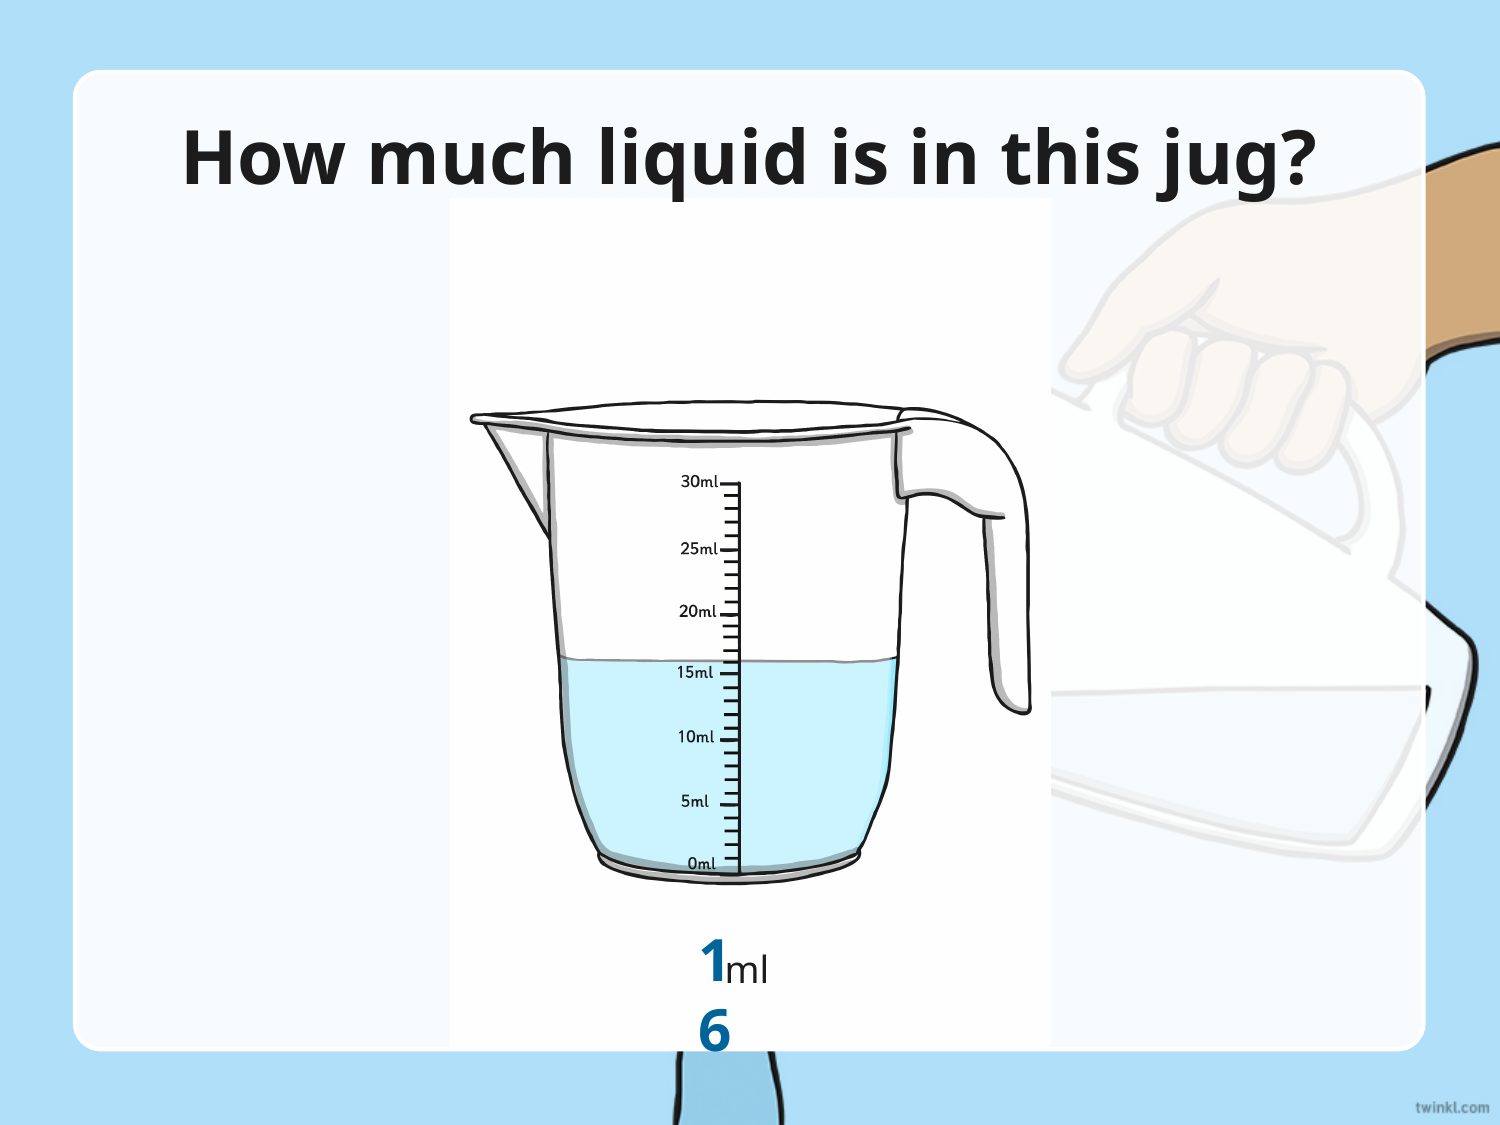

# How much liquid is in this jug?
16
	ml